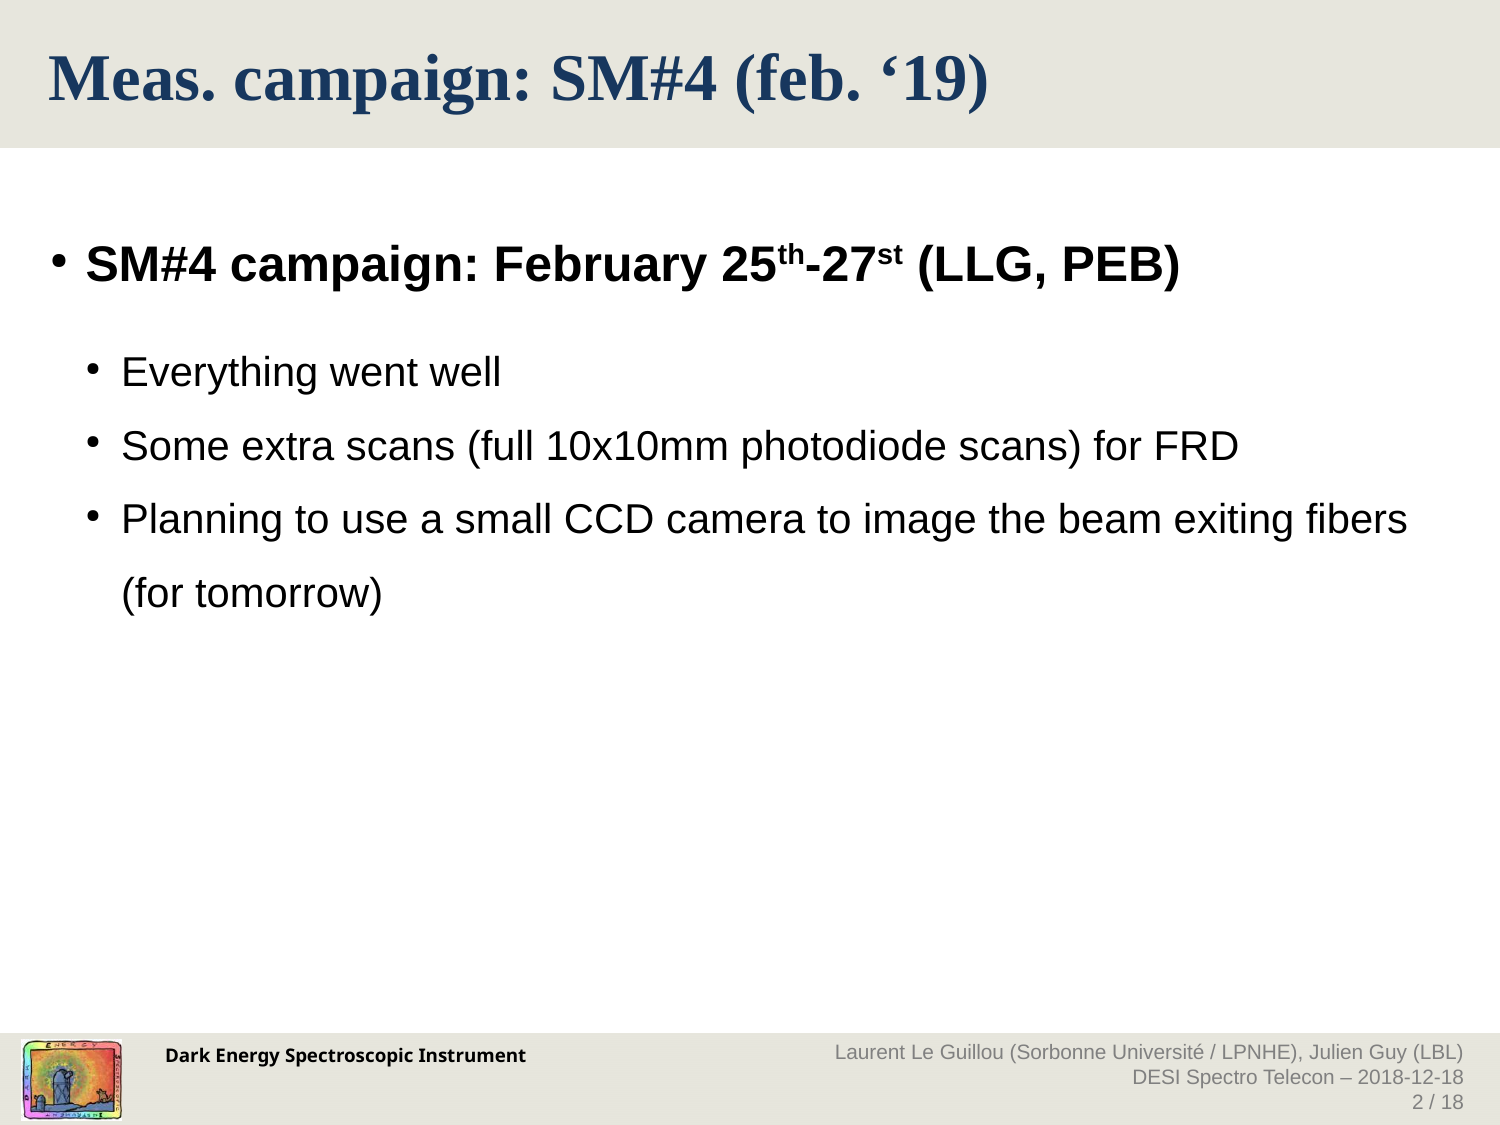

# Meas. campaign: SM#4 (feb. ‘19)
SM#4 campaign: February 25th-27st (LLG, PEB)
Everything went well
Some extra scans (full 10x10mm photodiode scans) for FRD
Planning to use a small CCD camera to image the beam exiting fibers
(for tomorrow)